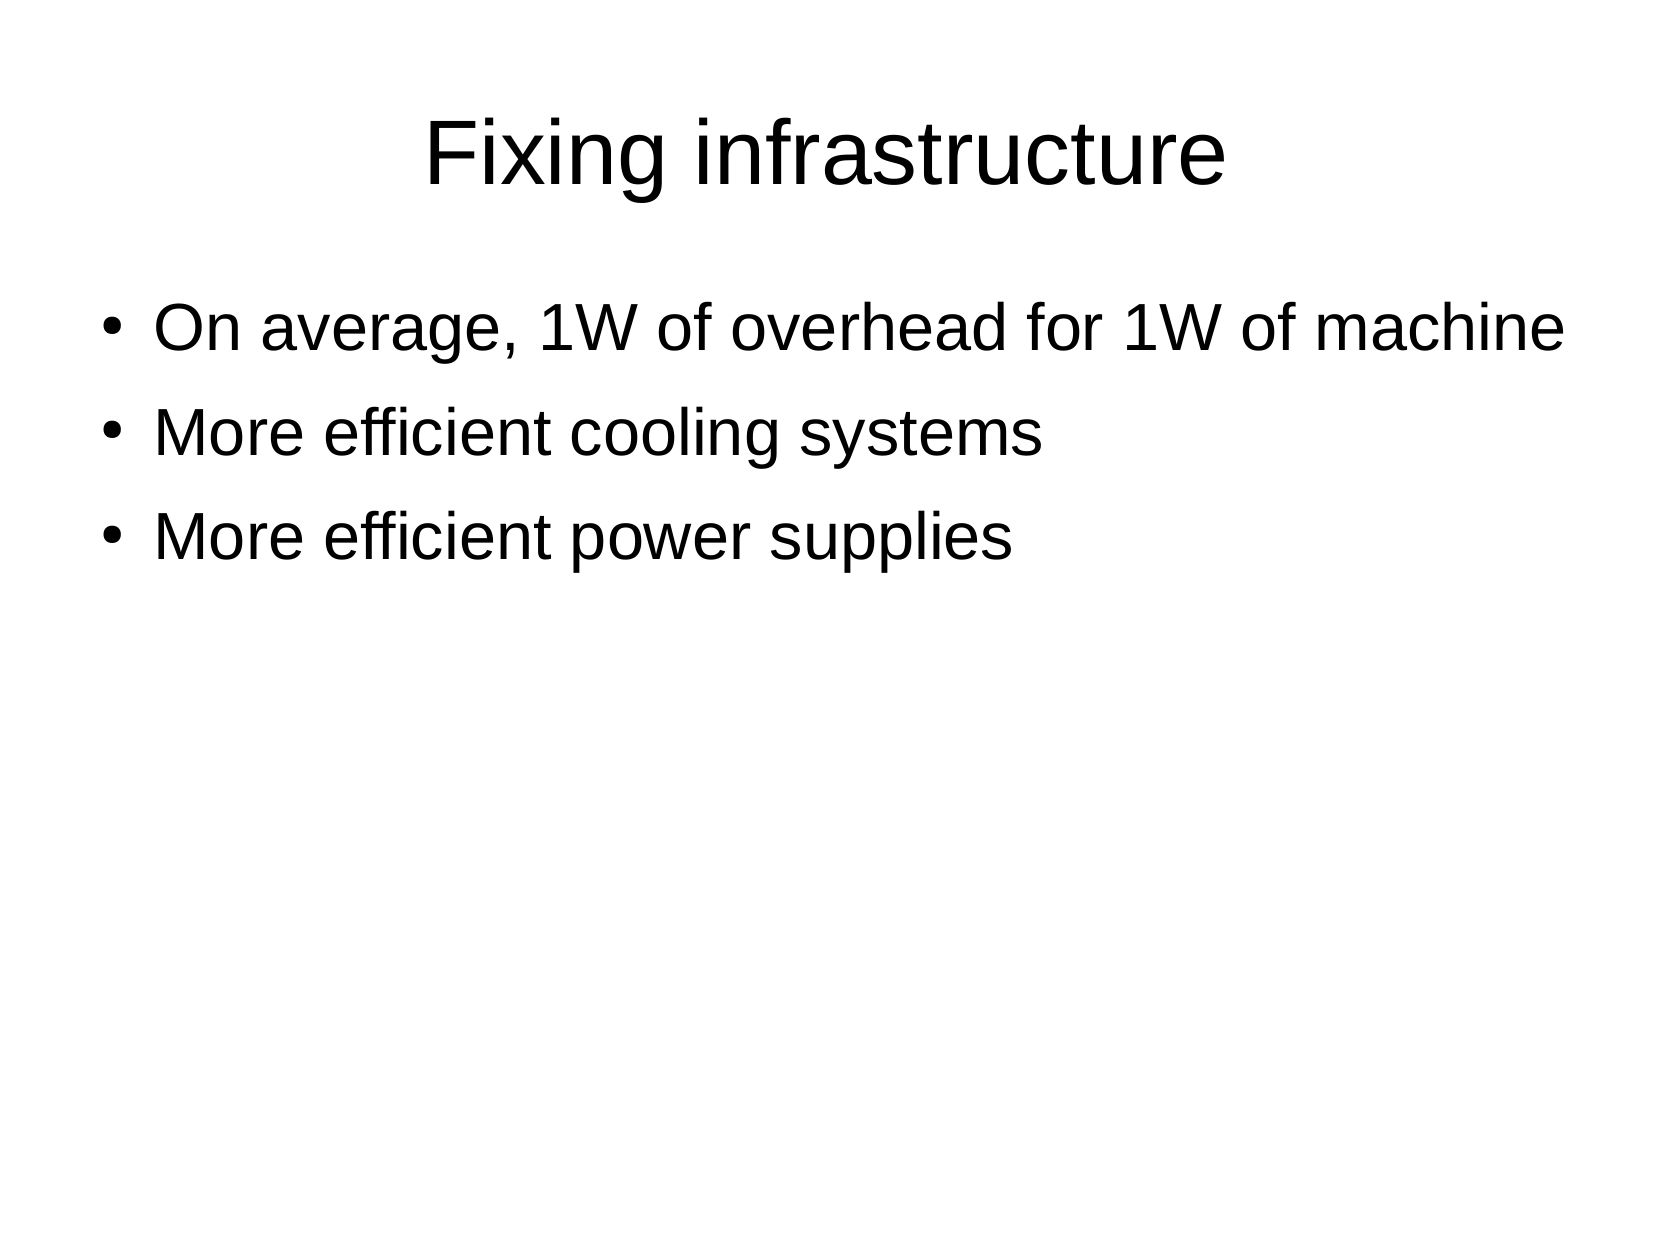

# Fixing infrastructure
On average, 1W of overhead for 1W of machine
More efficient cooling systems
More efficient power supplies